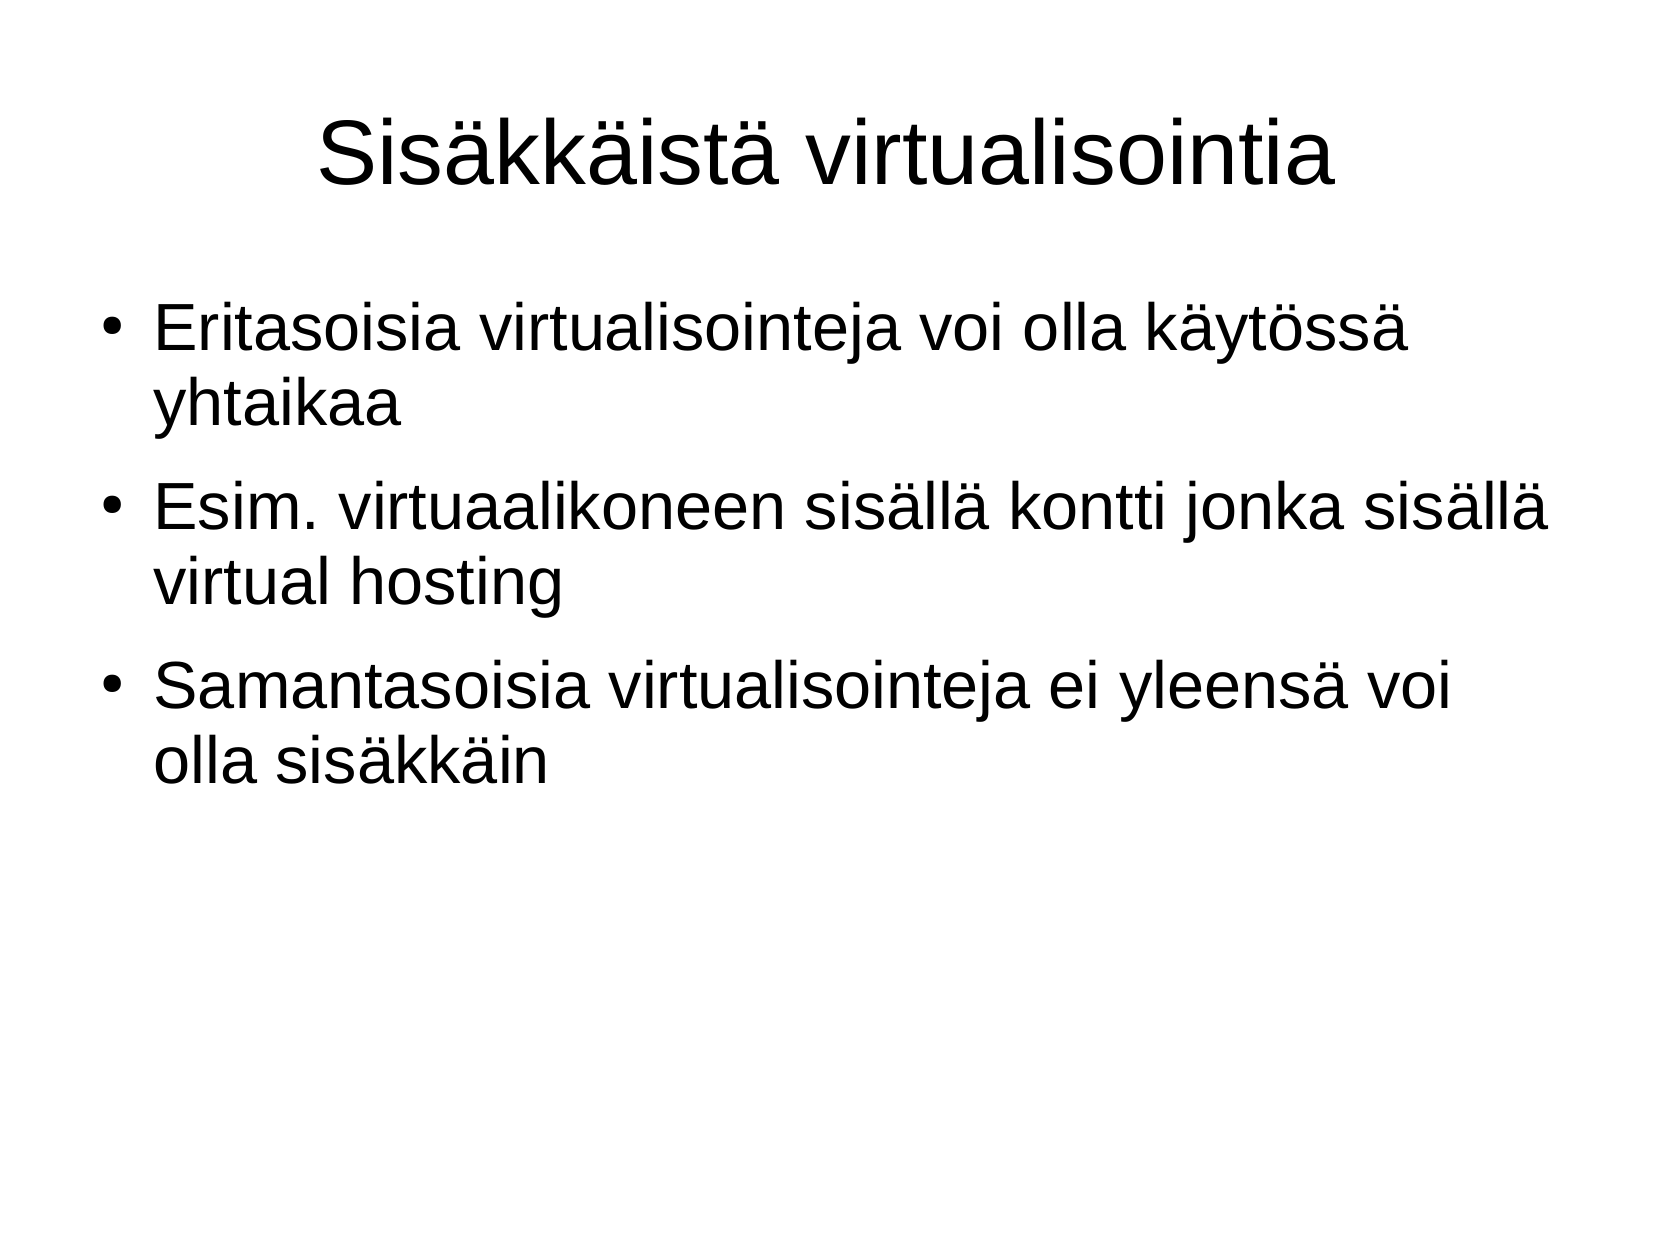

# Sisäkkäistä virtualisointia
Eritasoisia virtualisointeja voi olla käytössä yhtaikaa
Esim. virtuaalikoneen sisällä kontti jonka sisällä virtual hosting
Samantasoisia virtualisointeja ei yleensä voi olla sisäkkäin